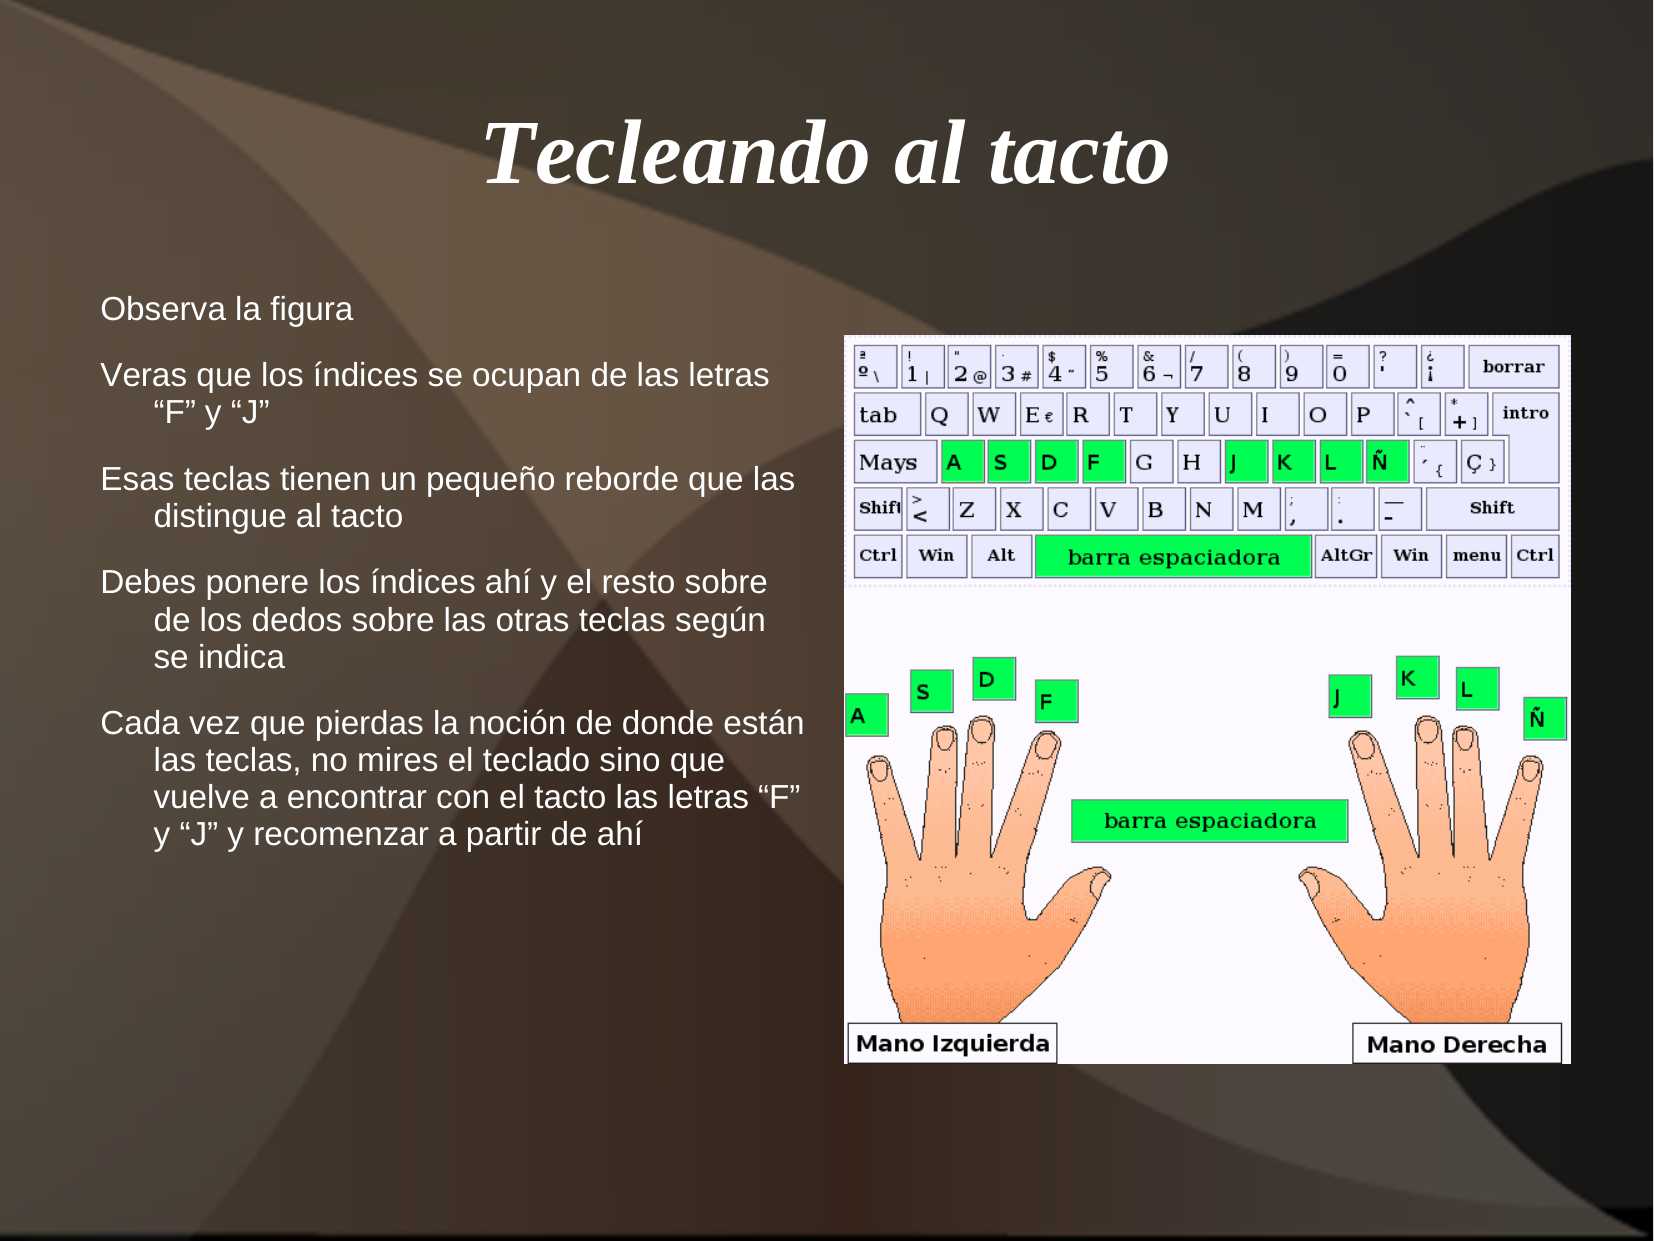

# Tecleando al tacto
Observa la figura
Veras que los índices se ocupan de las letras “F” y “J”
Esas teclas tienen un pequeño reborde que las distingue al tacto
Debes ponere los índices ahí y el resto sobre de los dedos sobre las otras teclas según se indica
Cada vez que pierdas la noción de donde están las teclas, no mires el teclado sino que vuelve a encontrar con el tacto las letras “F” y “J” y recomenzar a partir de ahí